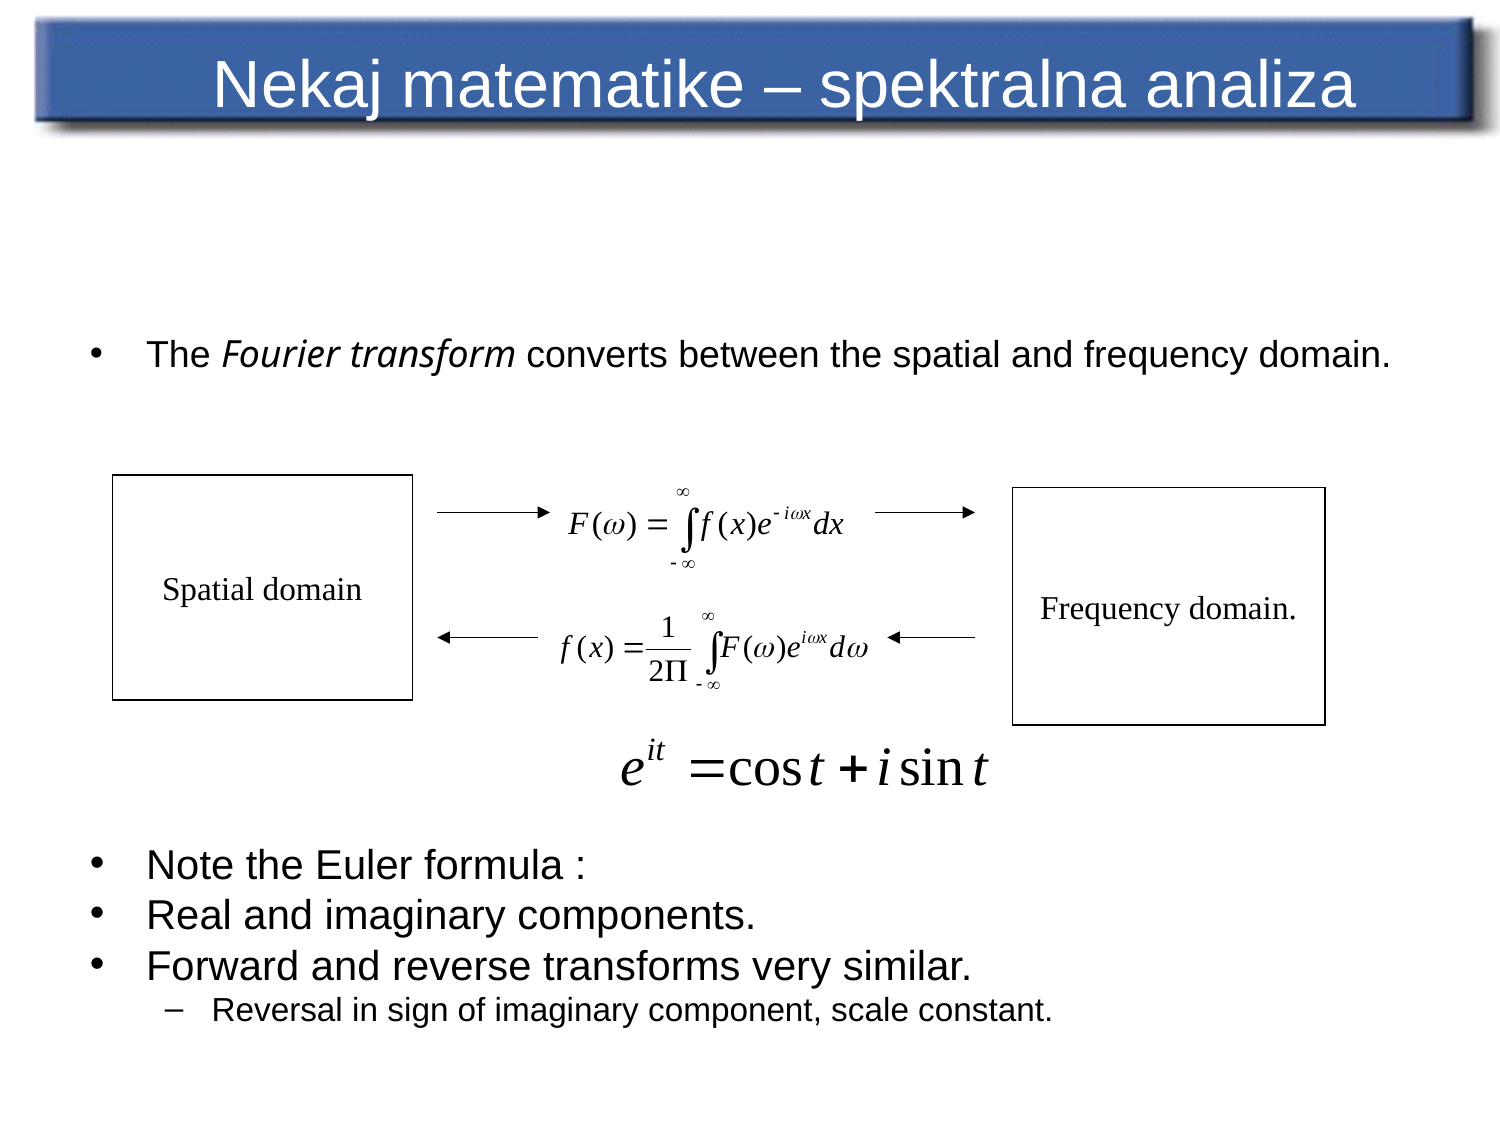

# Nekaj matematike – spektralna analiza
The Fourier transform converts between the spatial and frequency domain.
Note the Euler formula :
Real and imaginary components.
Forward and reverse transforms very similar.
Reversal in sign of imaginary component, scale constant.
Spatial domain
Frequency domain.